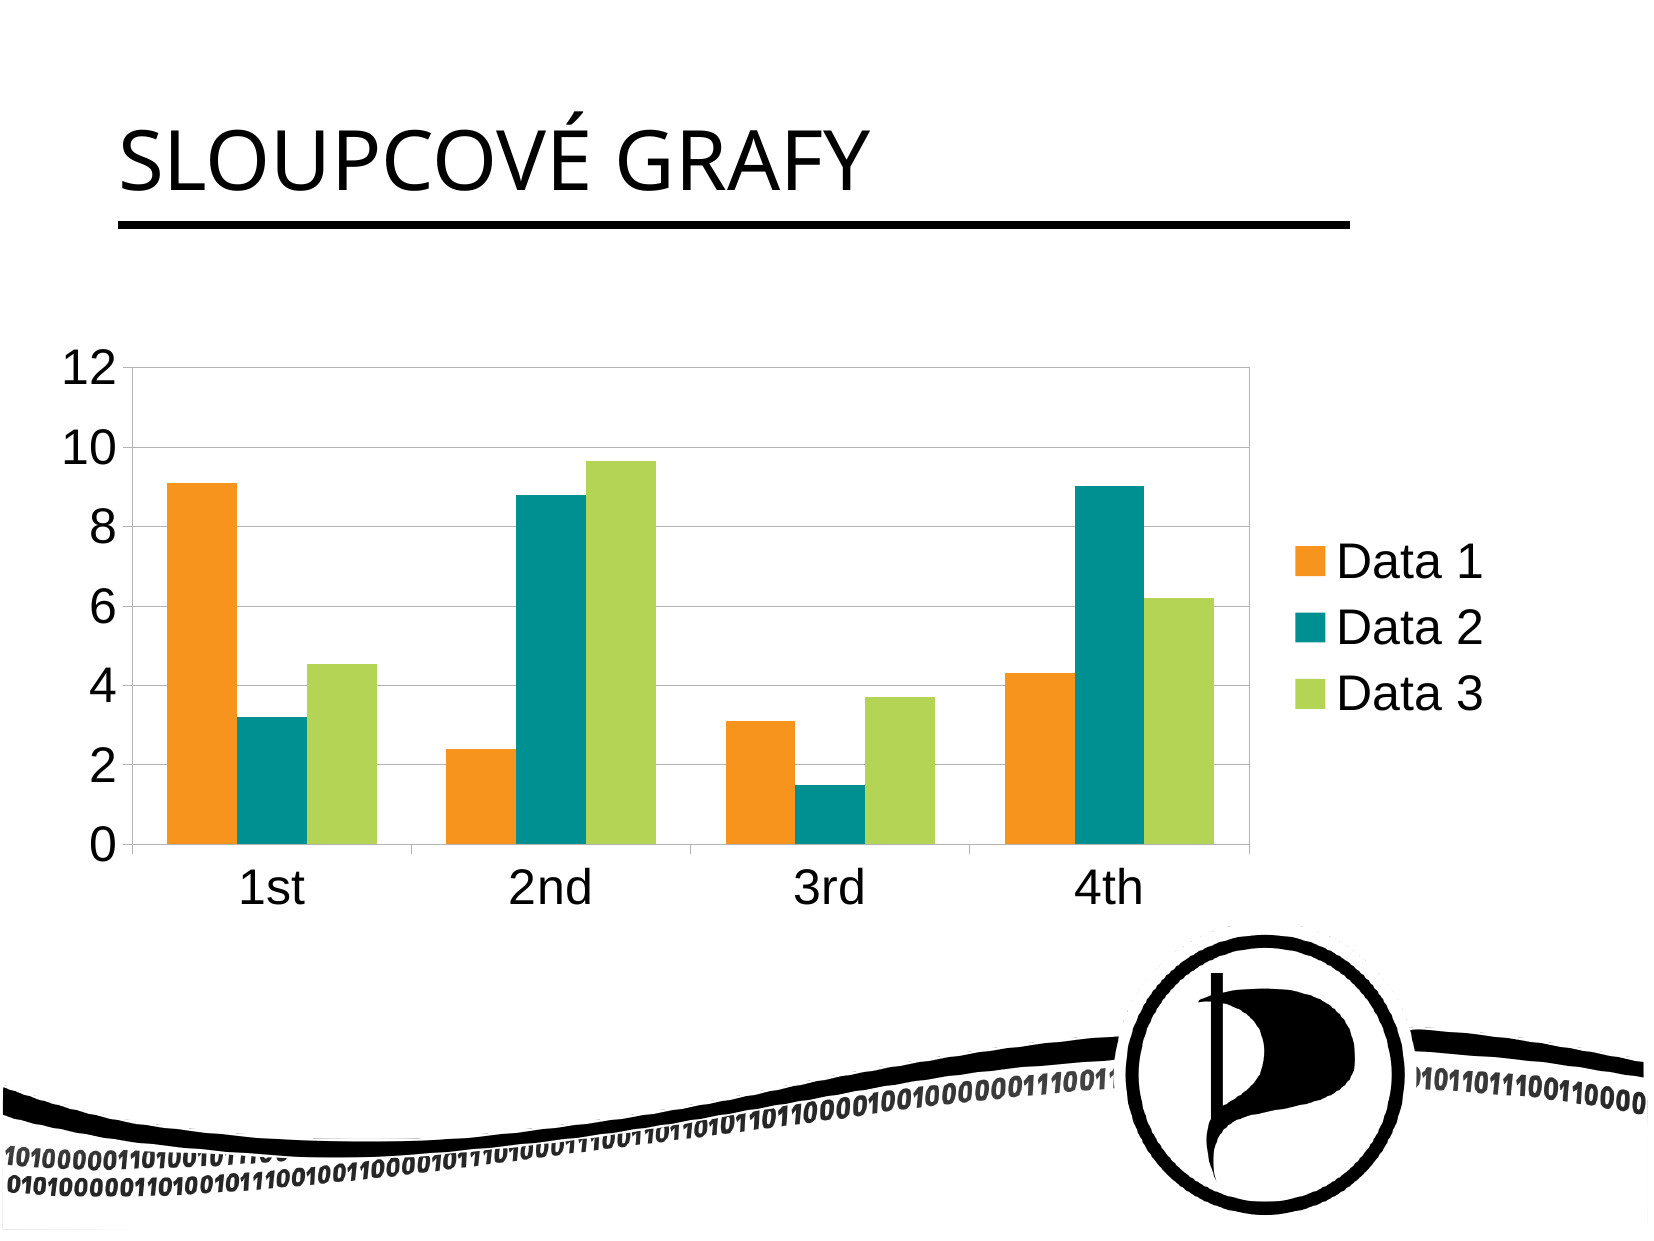

# SLOUPCOVÉ GRAFY
### Chart
| Category | Data 1 | Data 2 | Data 3 |
|---|---|---|---|
| 1st | 9.1 | 3.2 | 4.54 |
| 2nd | 2.4 | 8.8 | 9.65 |
| 3rd | 3.1 | 1.5 | 3.7 |
| 4th | 4.3 | 9.02 | 6.2 |